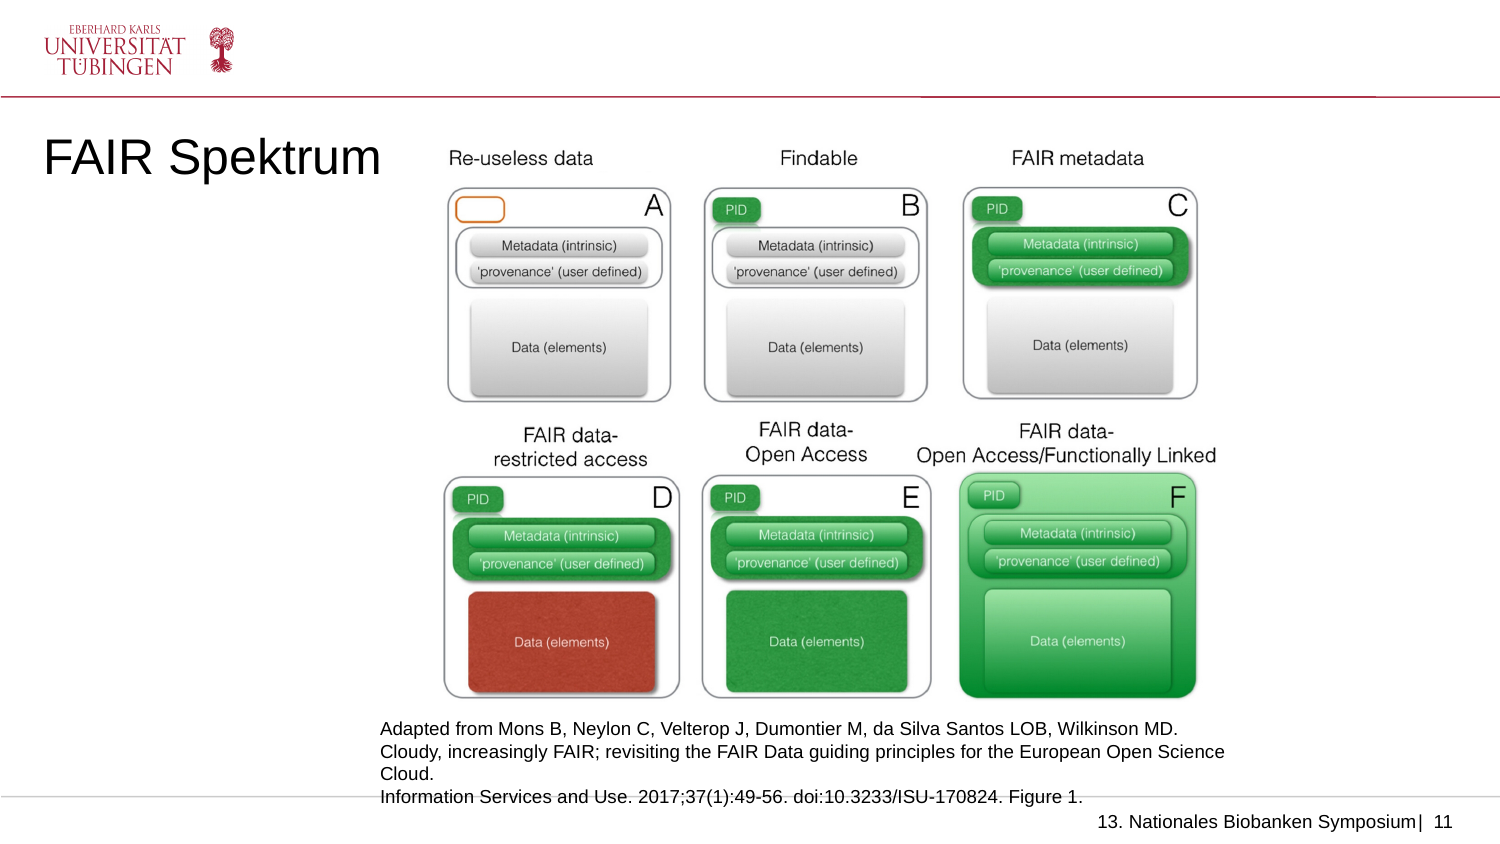

# FAIR Spektrum
Adapted from Mons B, Neylon C, Velterop J, Dumontier M, da Silva Santos LOB, Wilkinson MD.
Cloudy, increasingly FAIR; revisiting the FAIR Data guiding principles for the European Open Science Cloud.
Information Services and Use. 2017;37(1):49-56. doi:10.3233/ISU-170824. Figure 1.